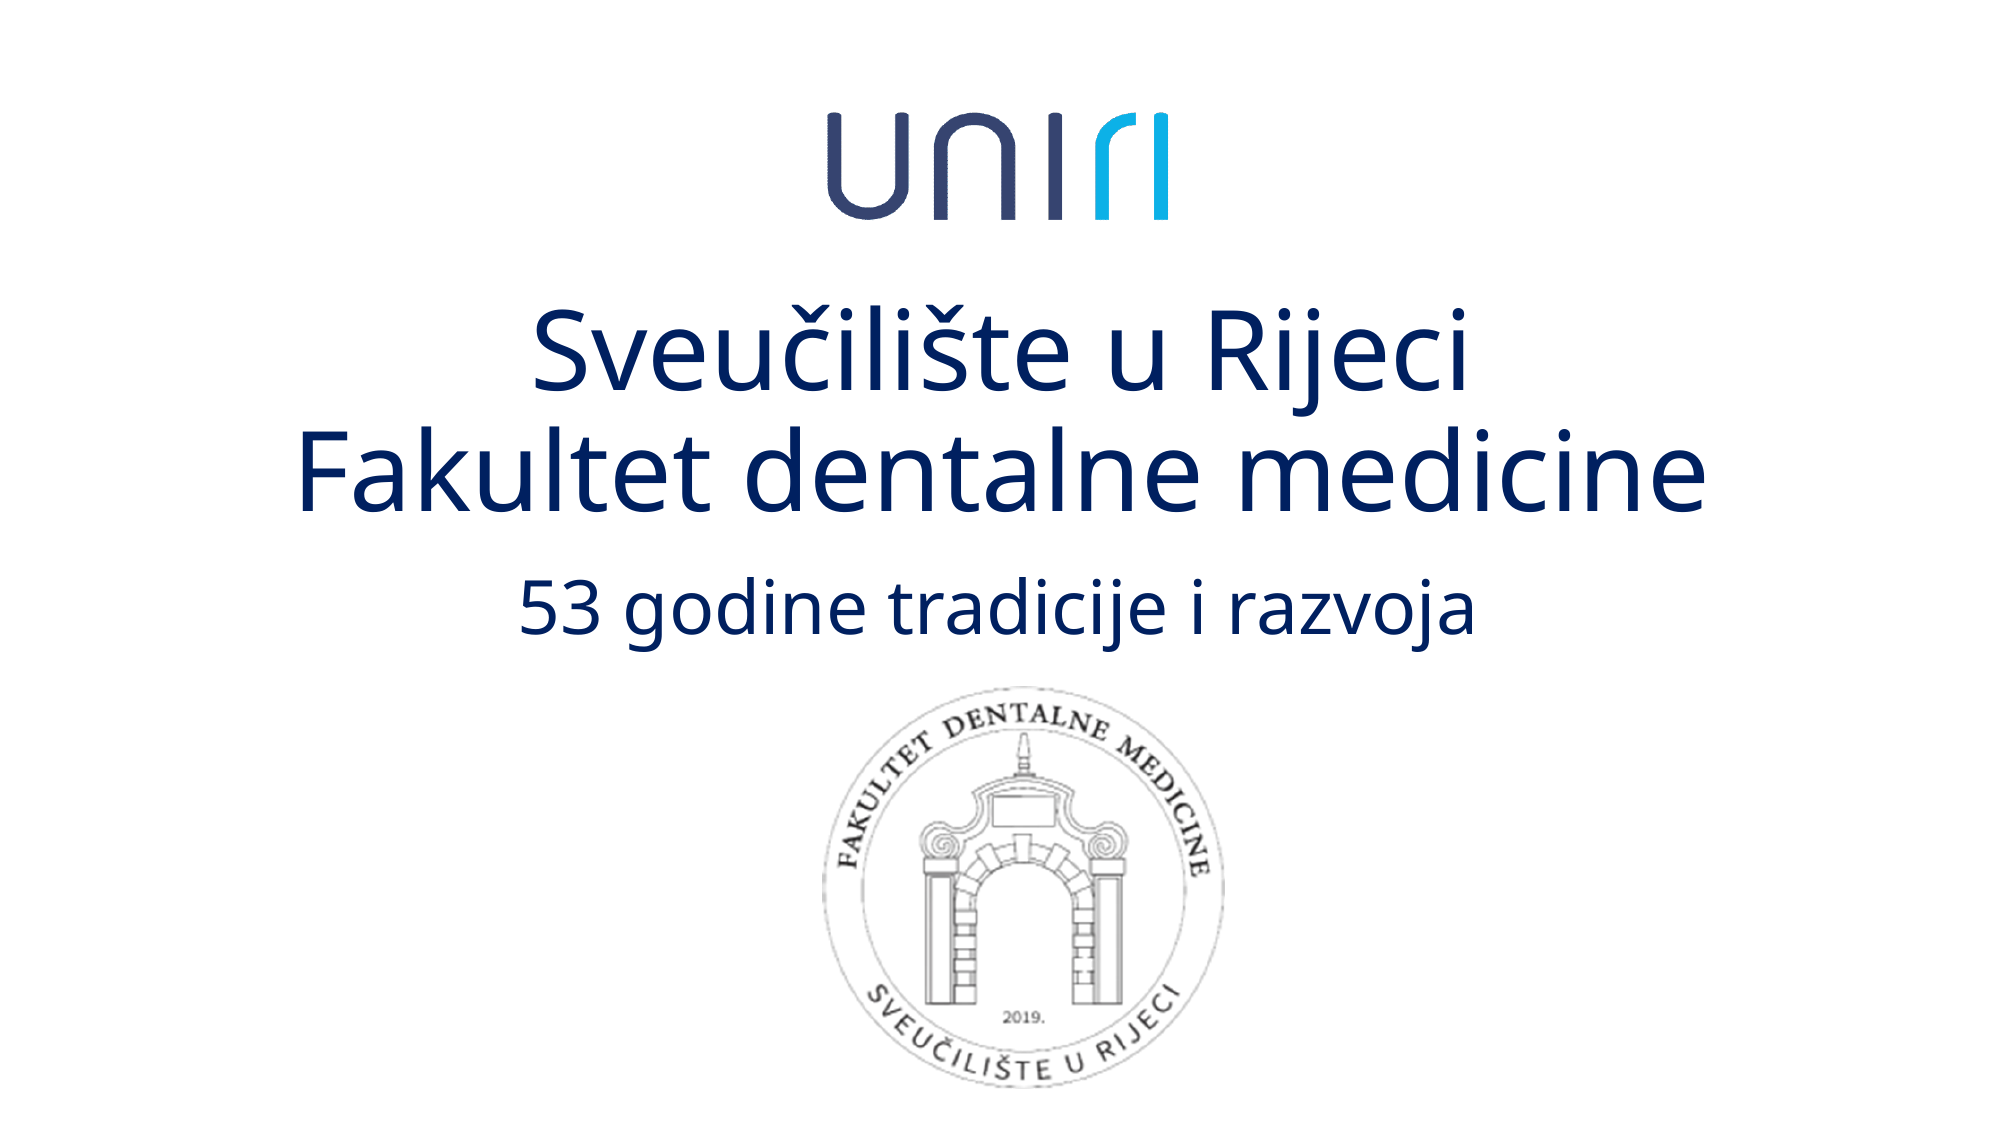

# Sveučilište u Rijeci Fakultet dentalne medicine
53 godine tradicije i razvoja